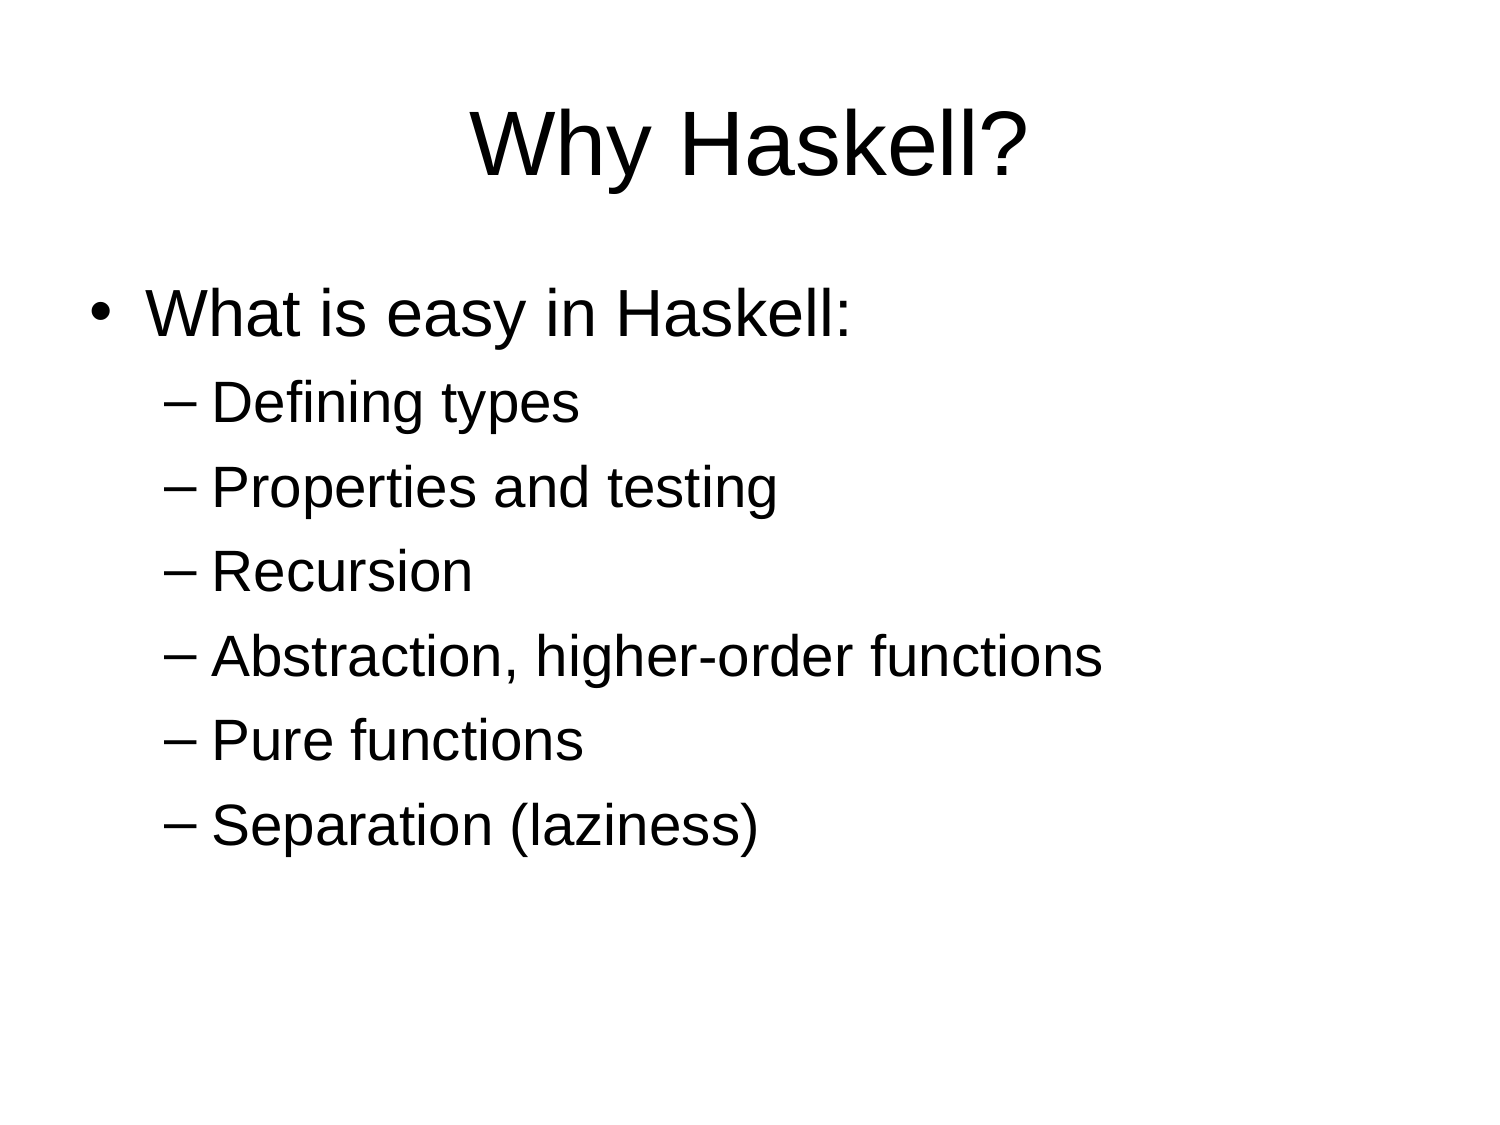

# Why Haskell?
What is easy in Haskell:
Defining types
Properties and testing
Recursion
Abstraction, higher-order functions
Pure functions
Separation (laziness)